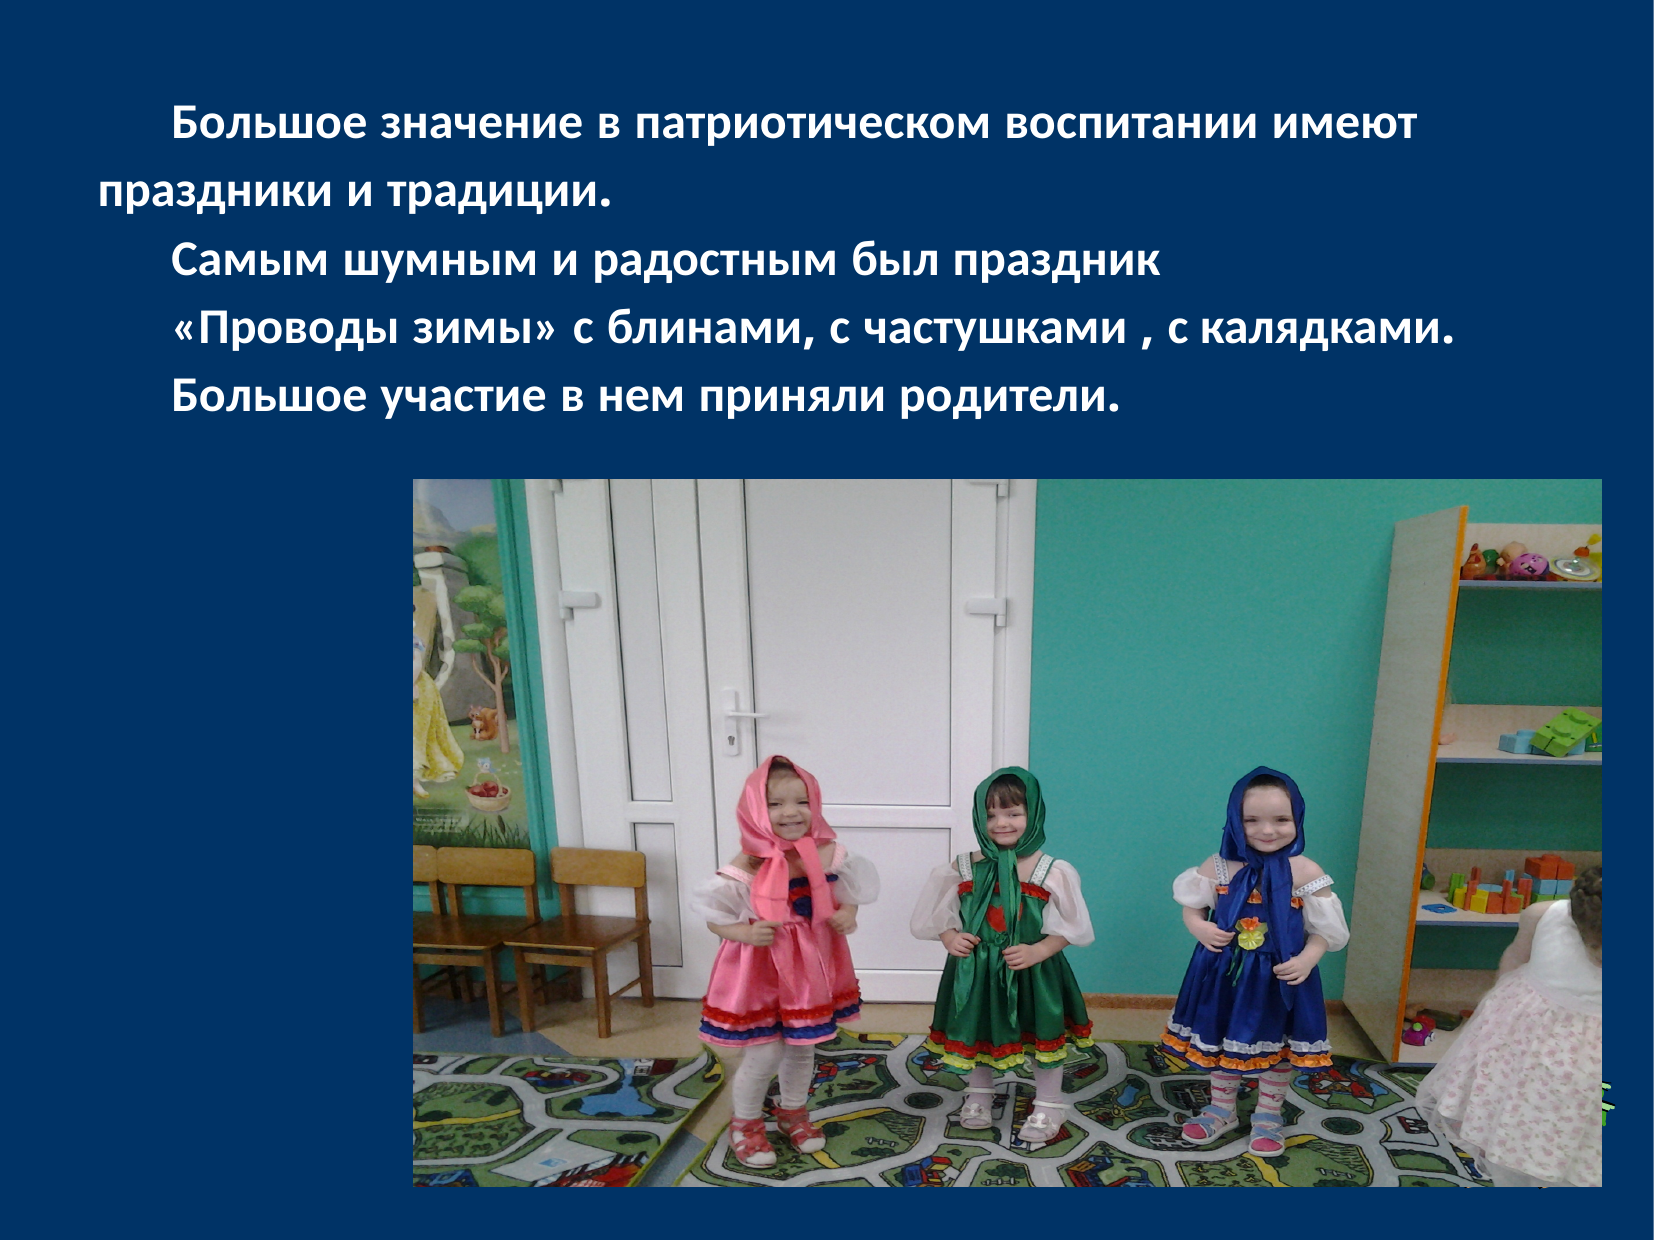

Большое значение в патриотическом воспитании имеют праздники и традиции.
Самым шумным и радостным был праздник
«Проводы зимы» с блинами, с частушками , с калядками.
Большое участие в нем приняли родители.